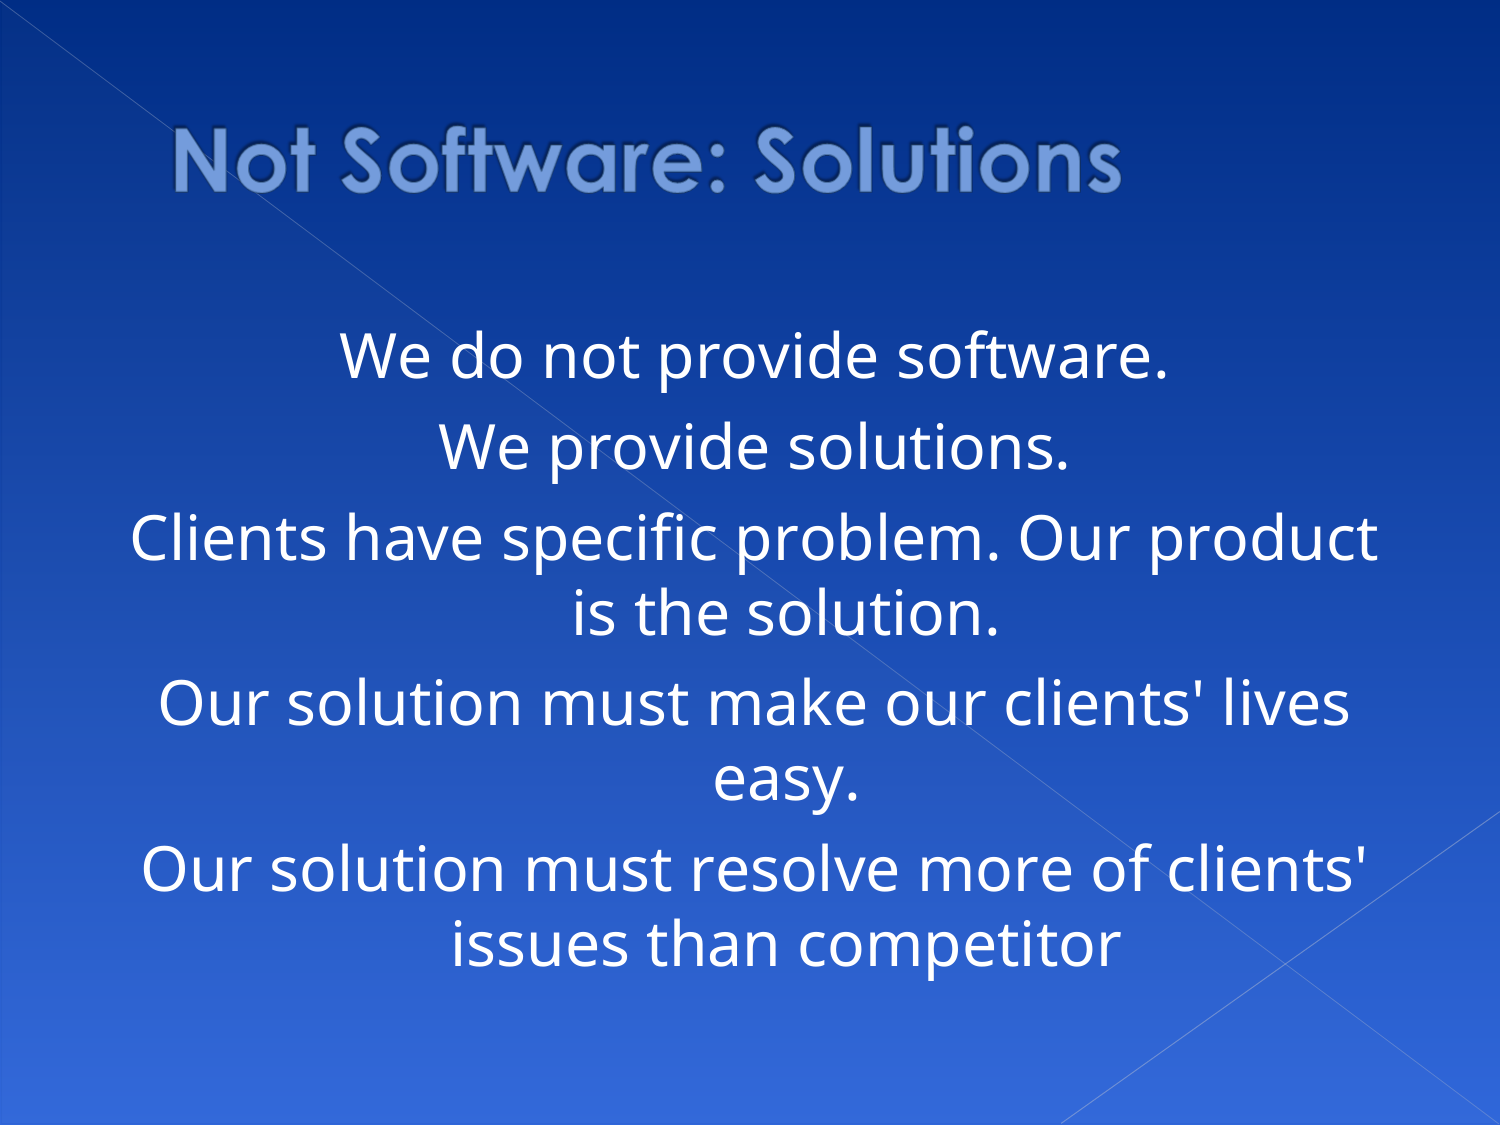

# We do not provide software.
We provide solutions.
Clients have specific problem. Our product is the solution.
Our solution must make our clients' lives easy.
Our solution must resolve more of clients' issues than competitor